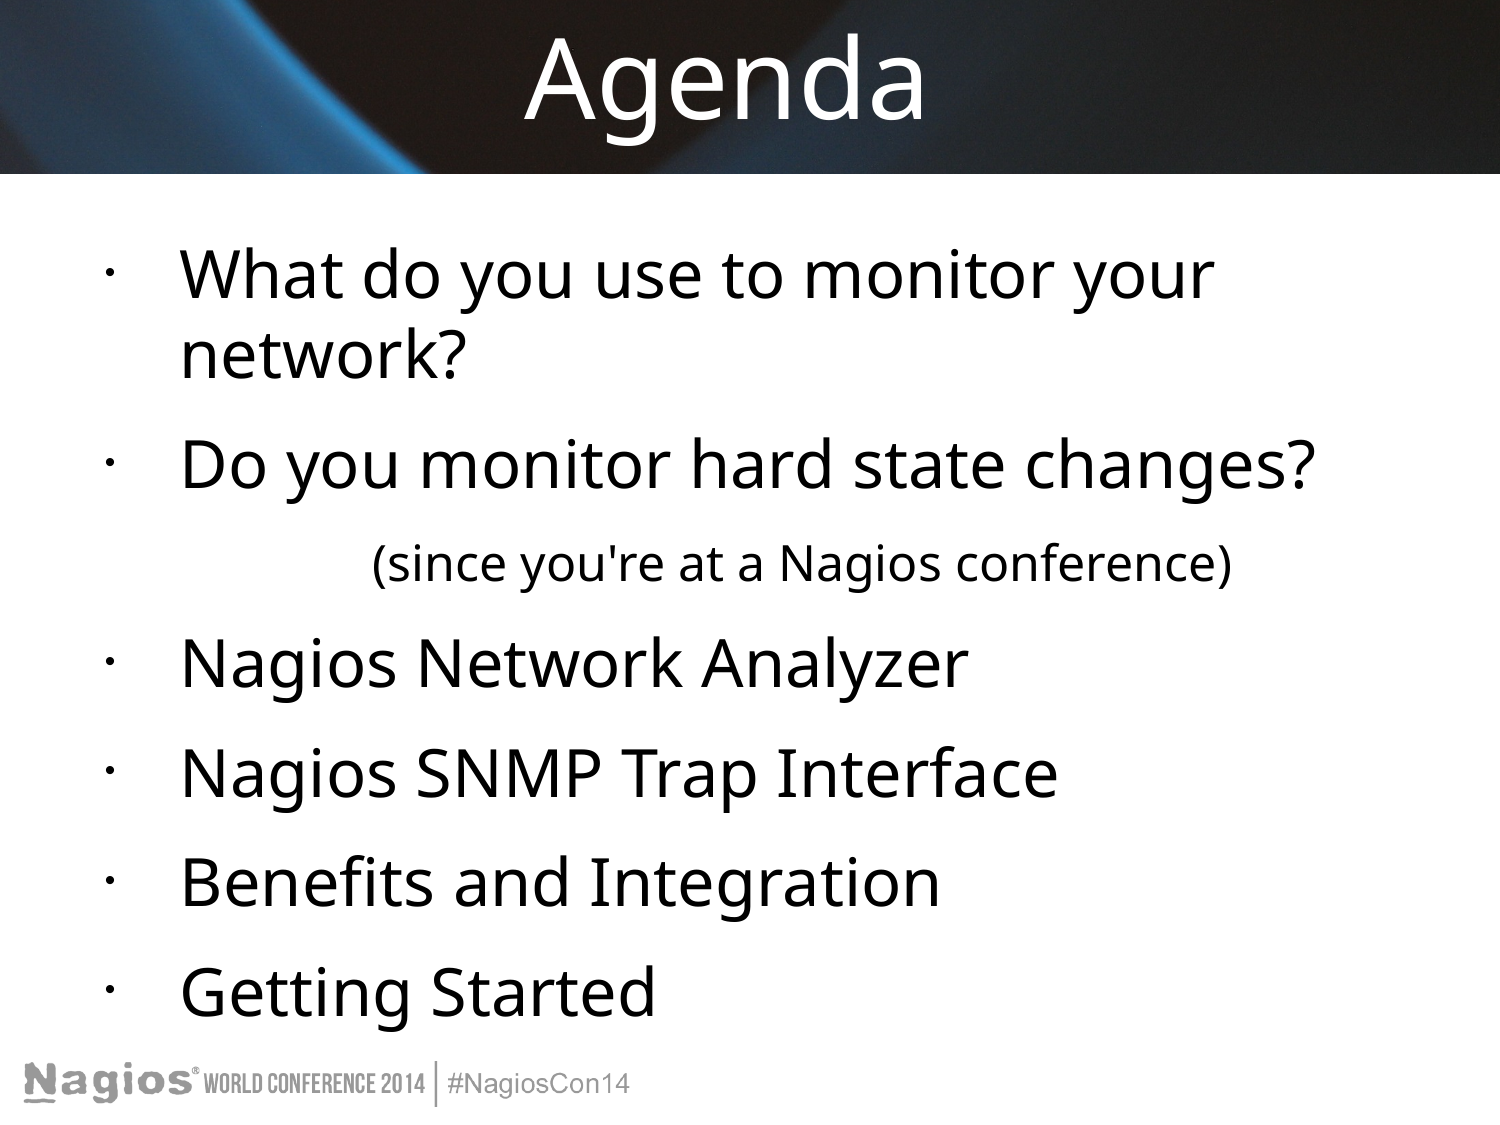

# Agenda
What do you use to monitor your network?
Do you monitor hard state changes?
(since you're at a Nagios conference)
Nagios Network Analyzer
Nagios SNMP Trap Interface
Benefits and Integration
Getting Started